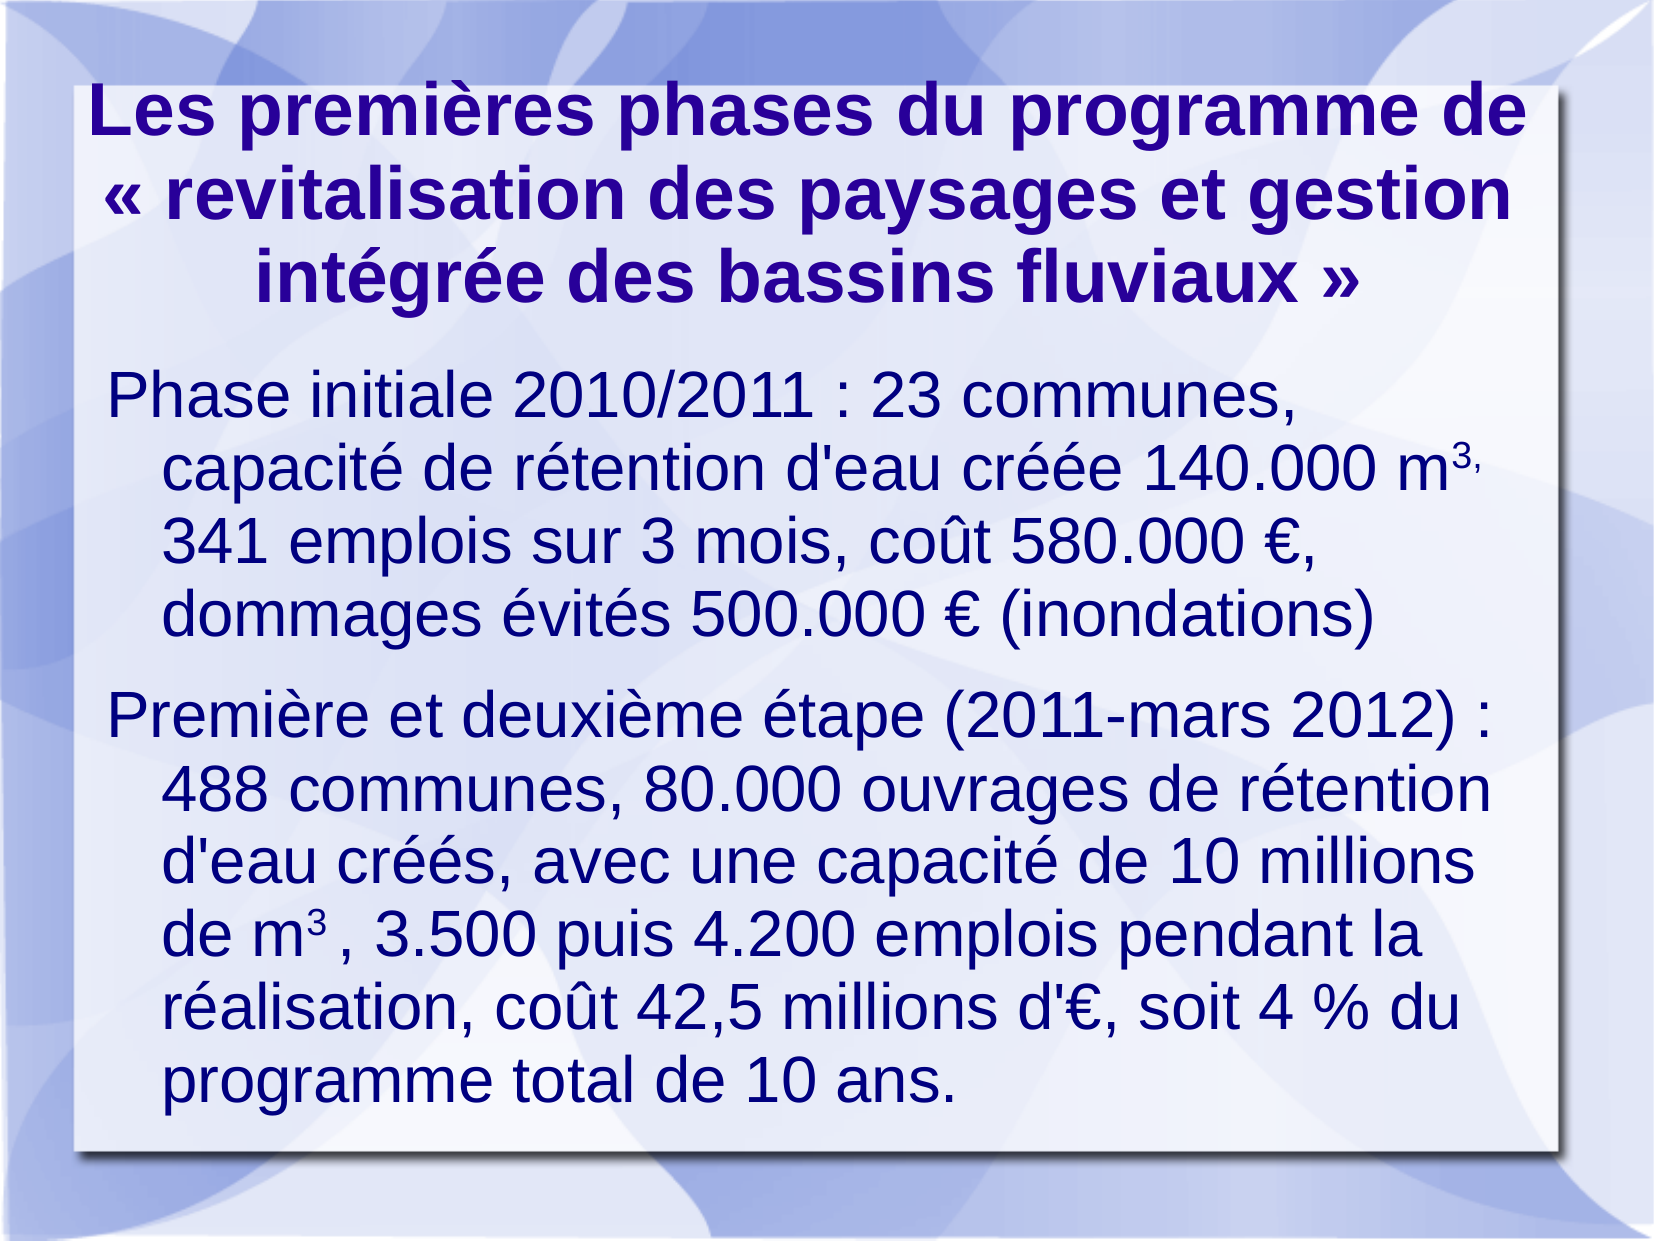

# Les premières phases du programme de « revitalisation des paysages et gestion intégrée des bassins fluviaux »
Phase initiale 2010/2011 : 23 communes, capacité de rétention d'eau créée 140.000 m3, 341 emplois sur 3 mois, coût 580.000 €, dommages évités 500.000 € (inondations)
Première et deuxième étape (2011-mars 2012) : 488 communes, 80.000 ouvrages de rétention d'eau créés, avec une capacité de 10 millions de m3 , 3.500 puis 4.200 emplois pendant la réalisation, coût 42,5 millions d'€, soit 4 % du programme total de 10 ans.